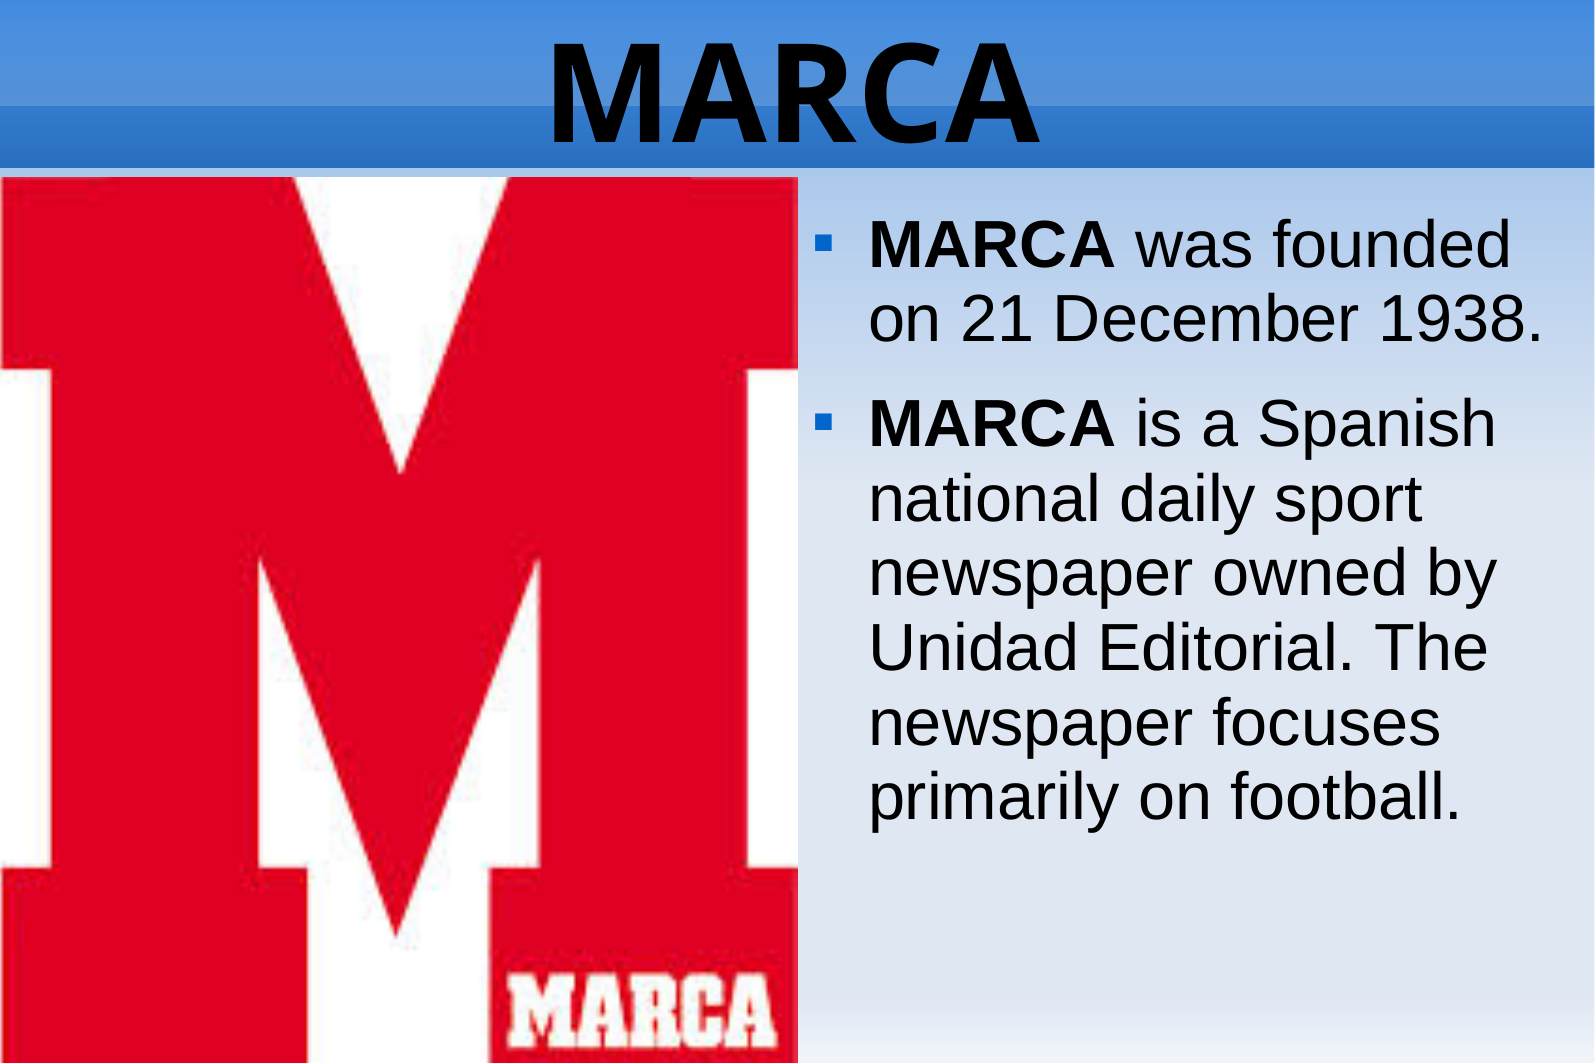

# MARCA
MARCA was founded on 21 December 1938.
MARCA is a Spanish national daily sport newspaper owned by Unidad Editorial. The newspaper focuses primarily on football.